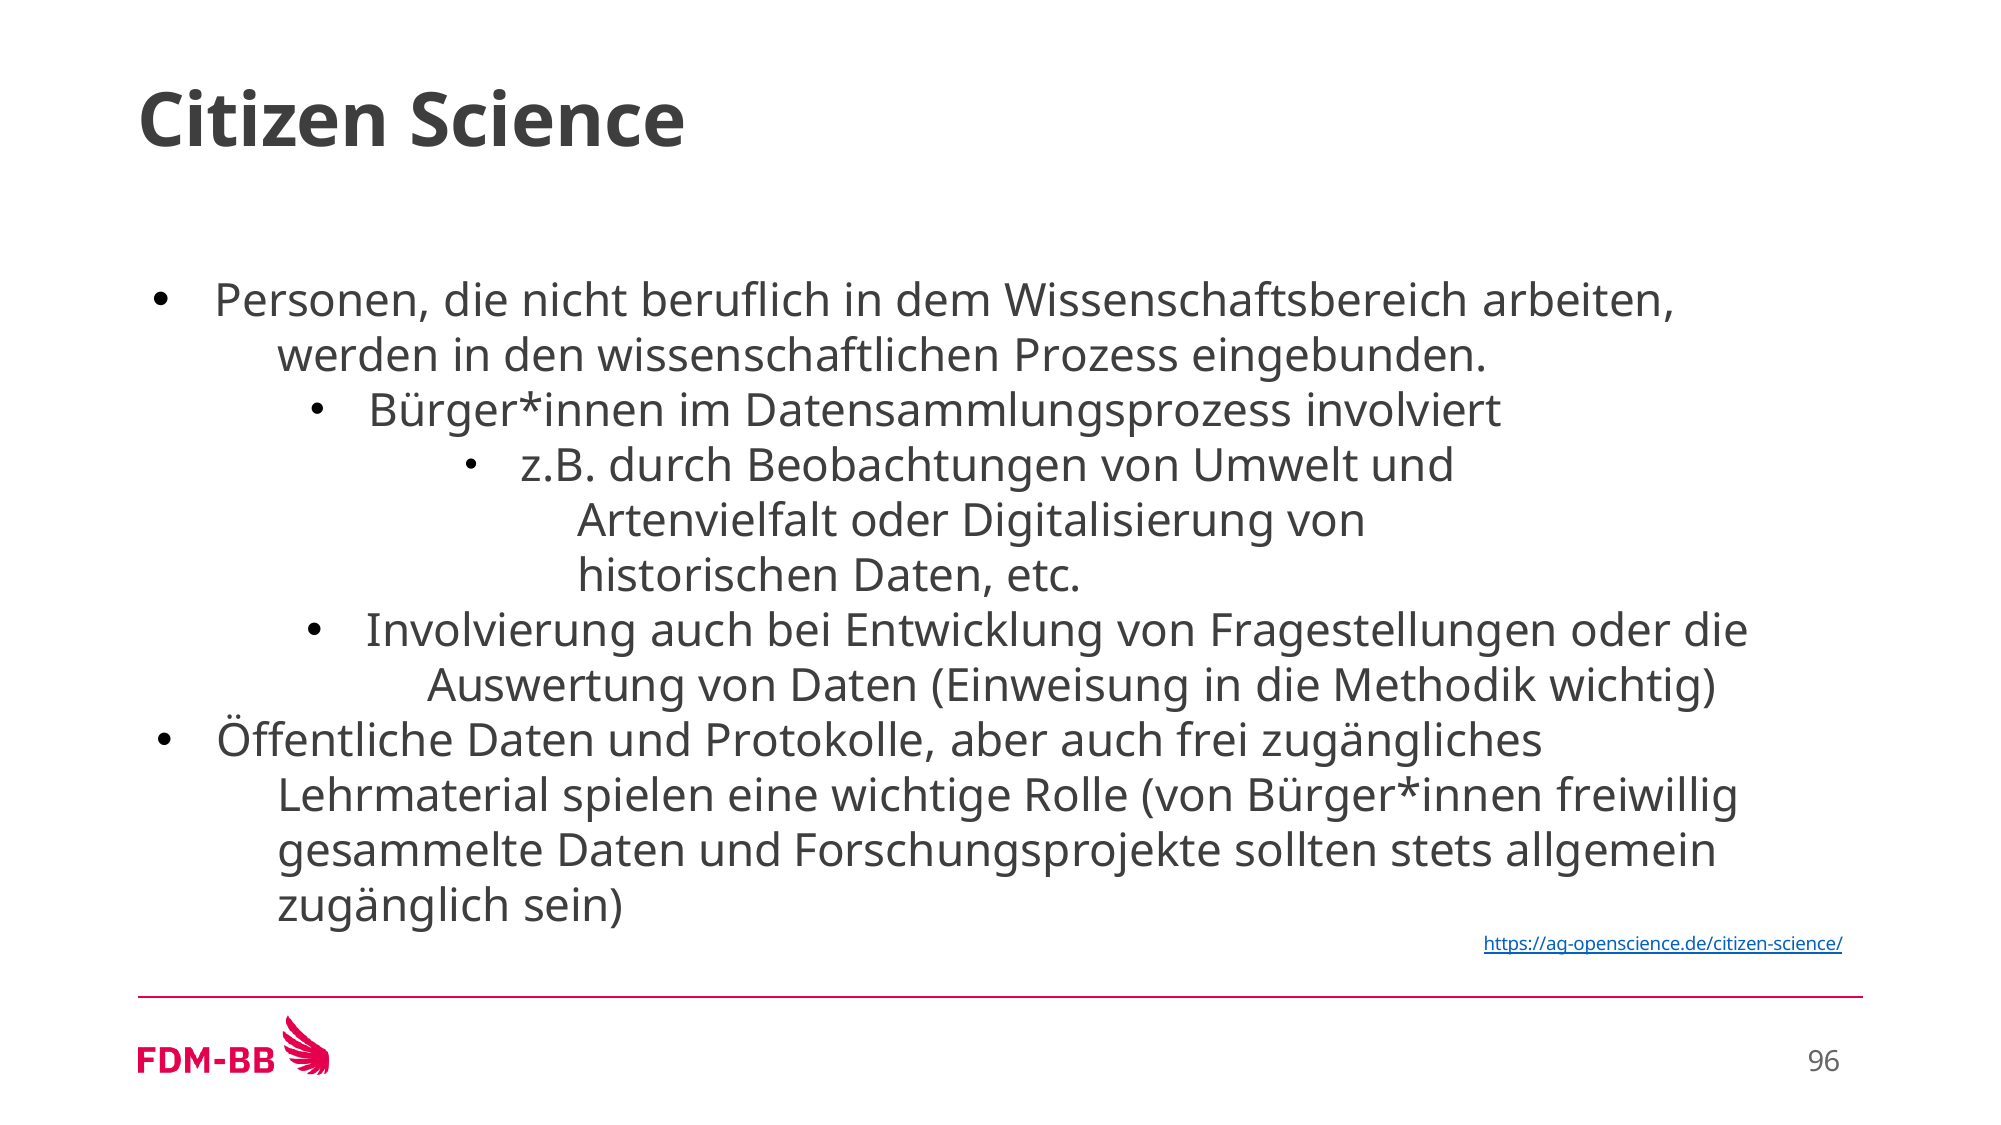

# Citizen Science
Personen, die nicht beruflich in dem Wissenschaftsbereich arbeiten, werden in den wissenschaftlichen Prozess eingebunden.
Bürger*innen im Datensammlungsprozess involviert
z.B. durch Beobachtungen von Umwelt und Artenvielfalt oder Digitalisierung von historischen Daten, etc.
Involvierung auch bei Entwicklung von Fragestellungen oder die Auswertung von Daten (Einweisung in die Methodik wichtig)
Öffentliche Daten und Protokolle, aber auch frei zugängliches Lehrmaterial spielen eine wichtige Rolle (von Bürger*innen freiwillig gesammelte Daten und Forschungsprojekte sollten stets allgemein zugänglich sein)
https://ag-openscience.de/citizen-science/
52